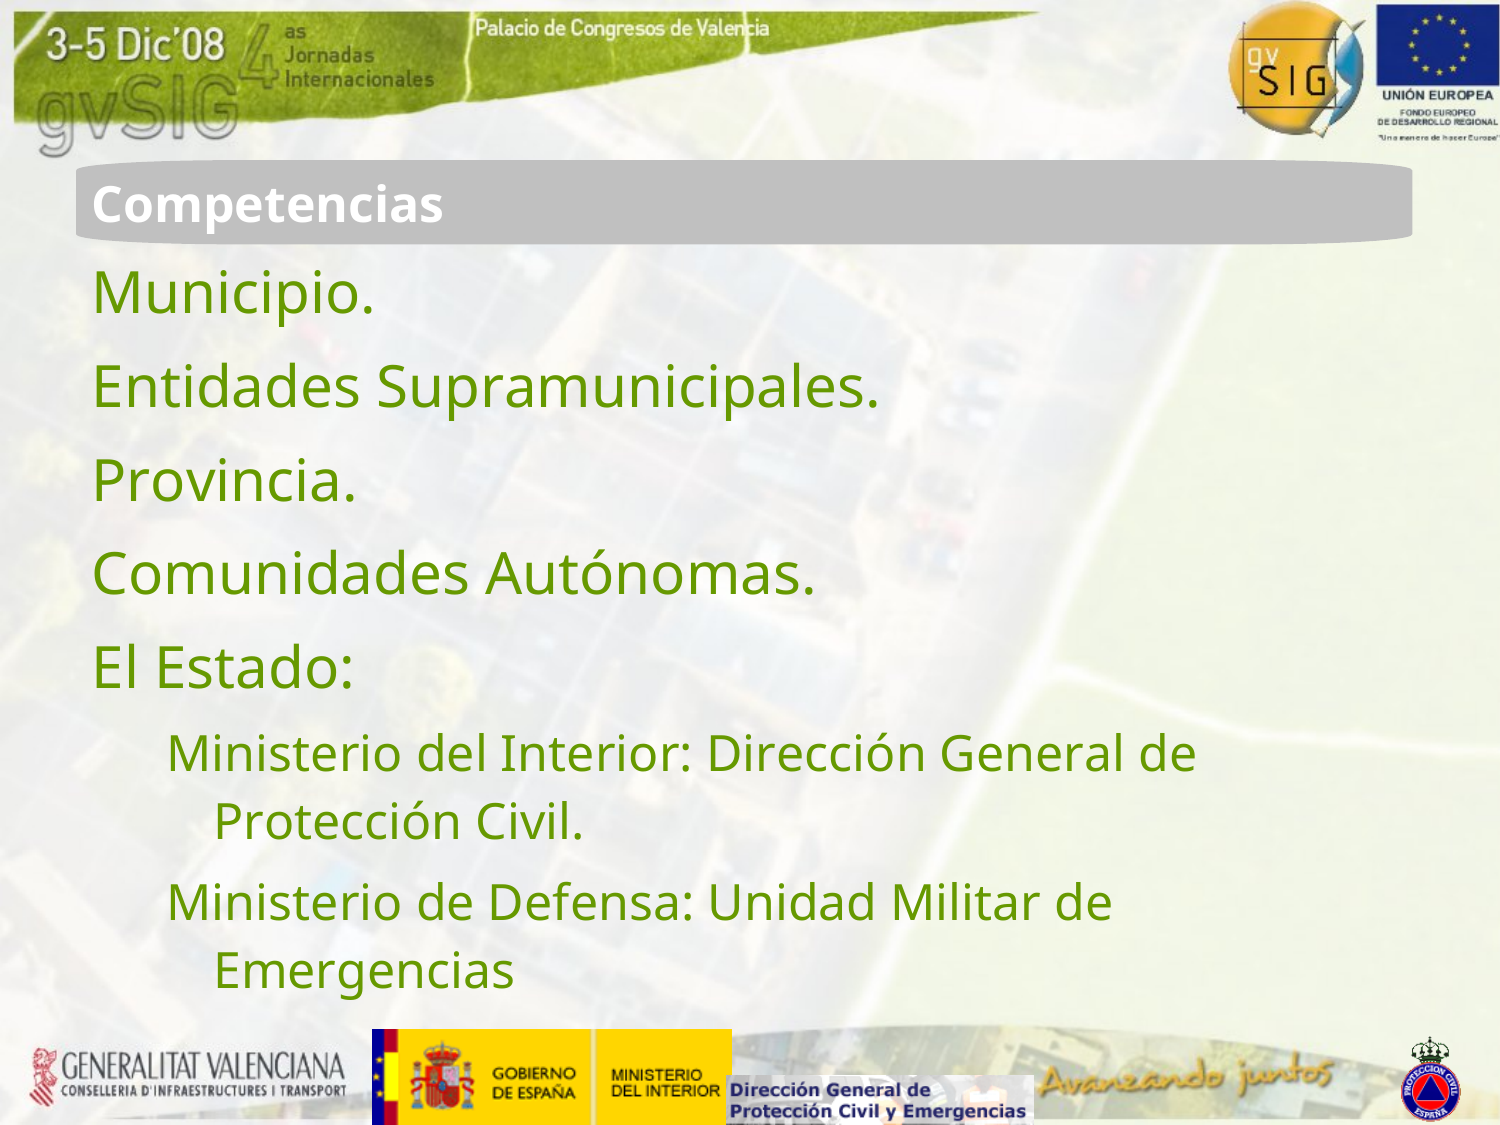

Competencias
# Municipio.
Entidades Supramunicipales.
Provincia.
Comunidades Autónomas.
El Estado:
Ministerio del Interior: Dirección General de Protección Civil.
Ministerio de Defensa: Unidad Militar de Emergencias